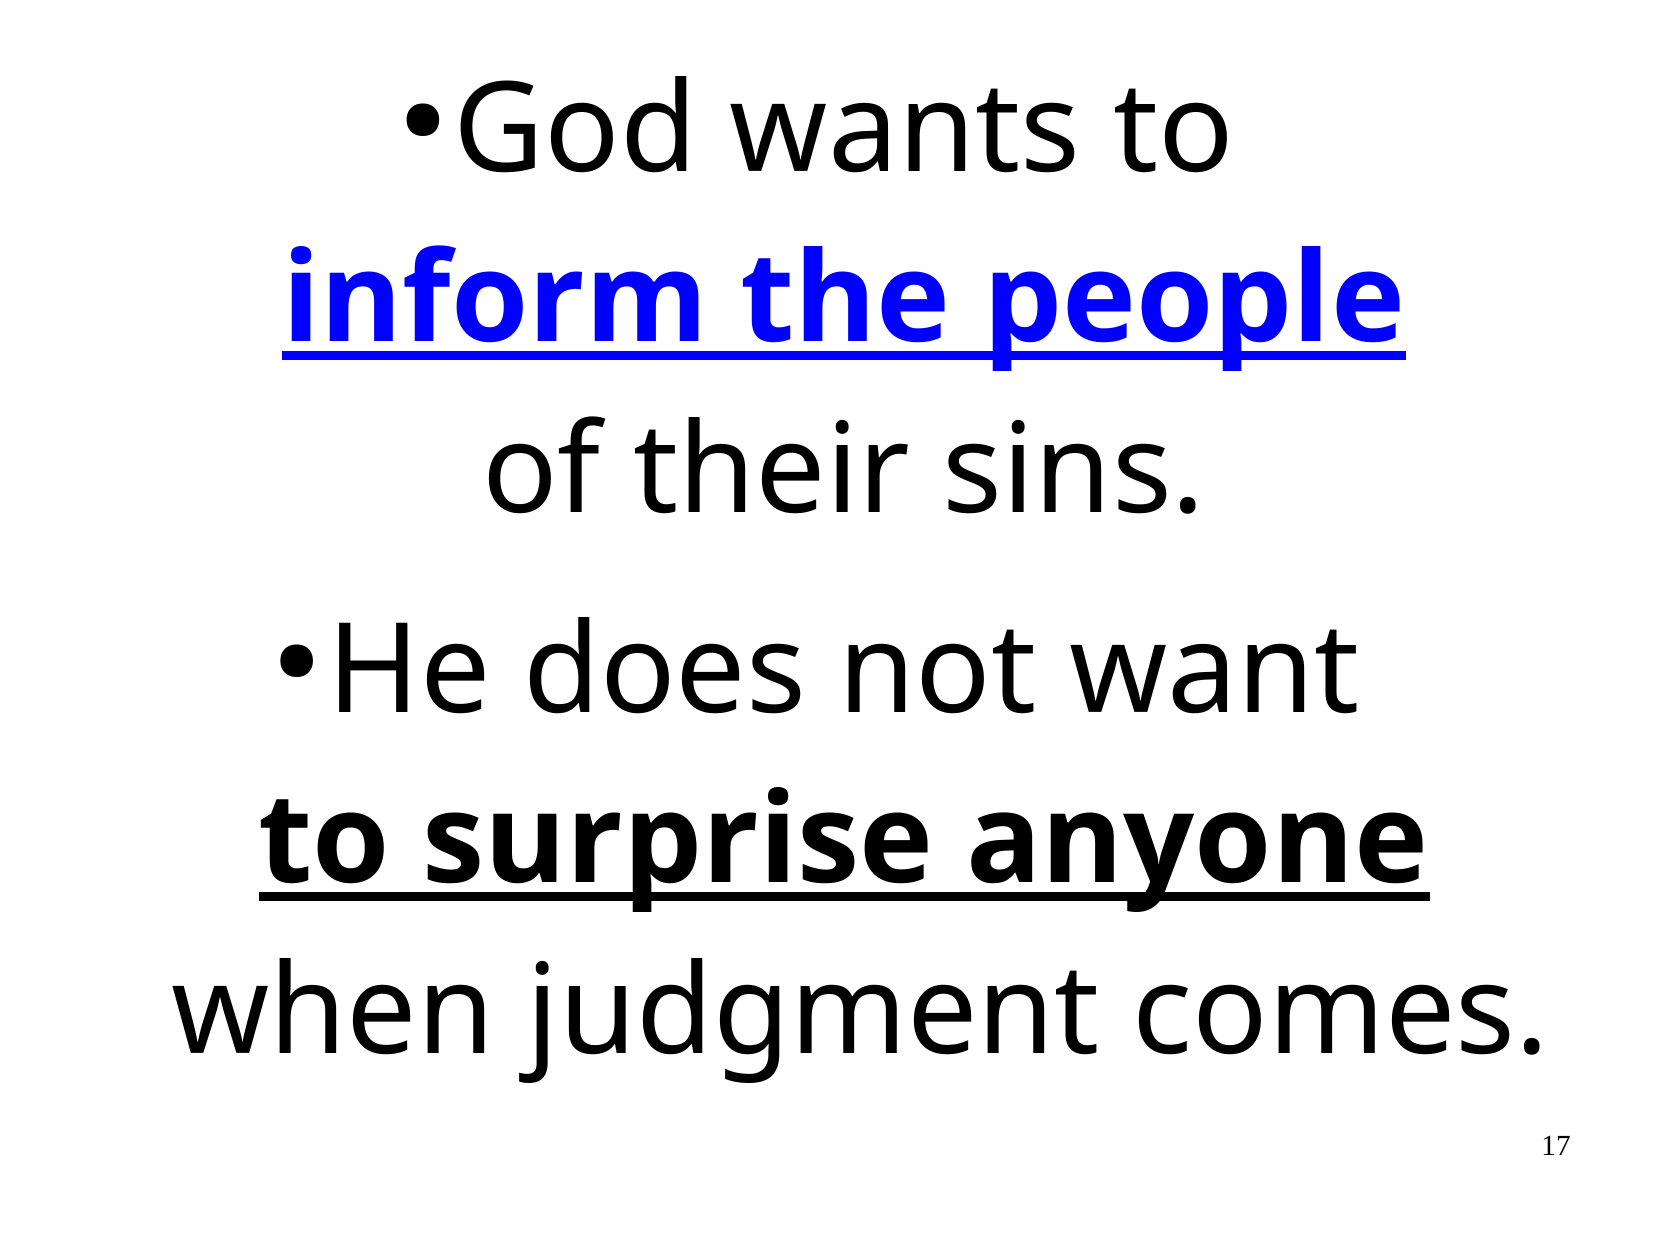

# God wants to inform the people of their sins.
He does not want
to surprise anyone
when judgment comes.
17